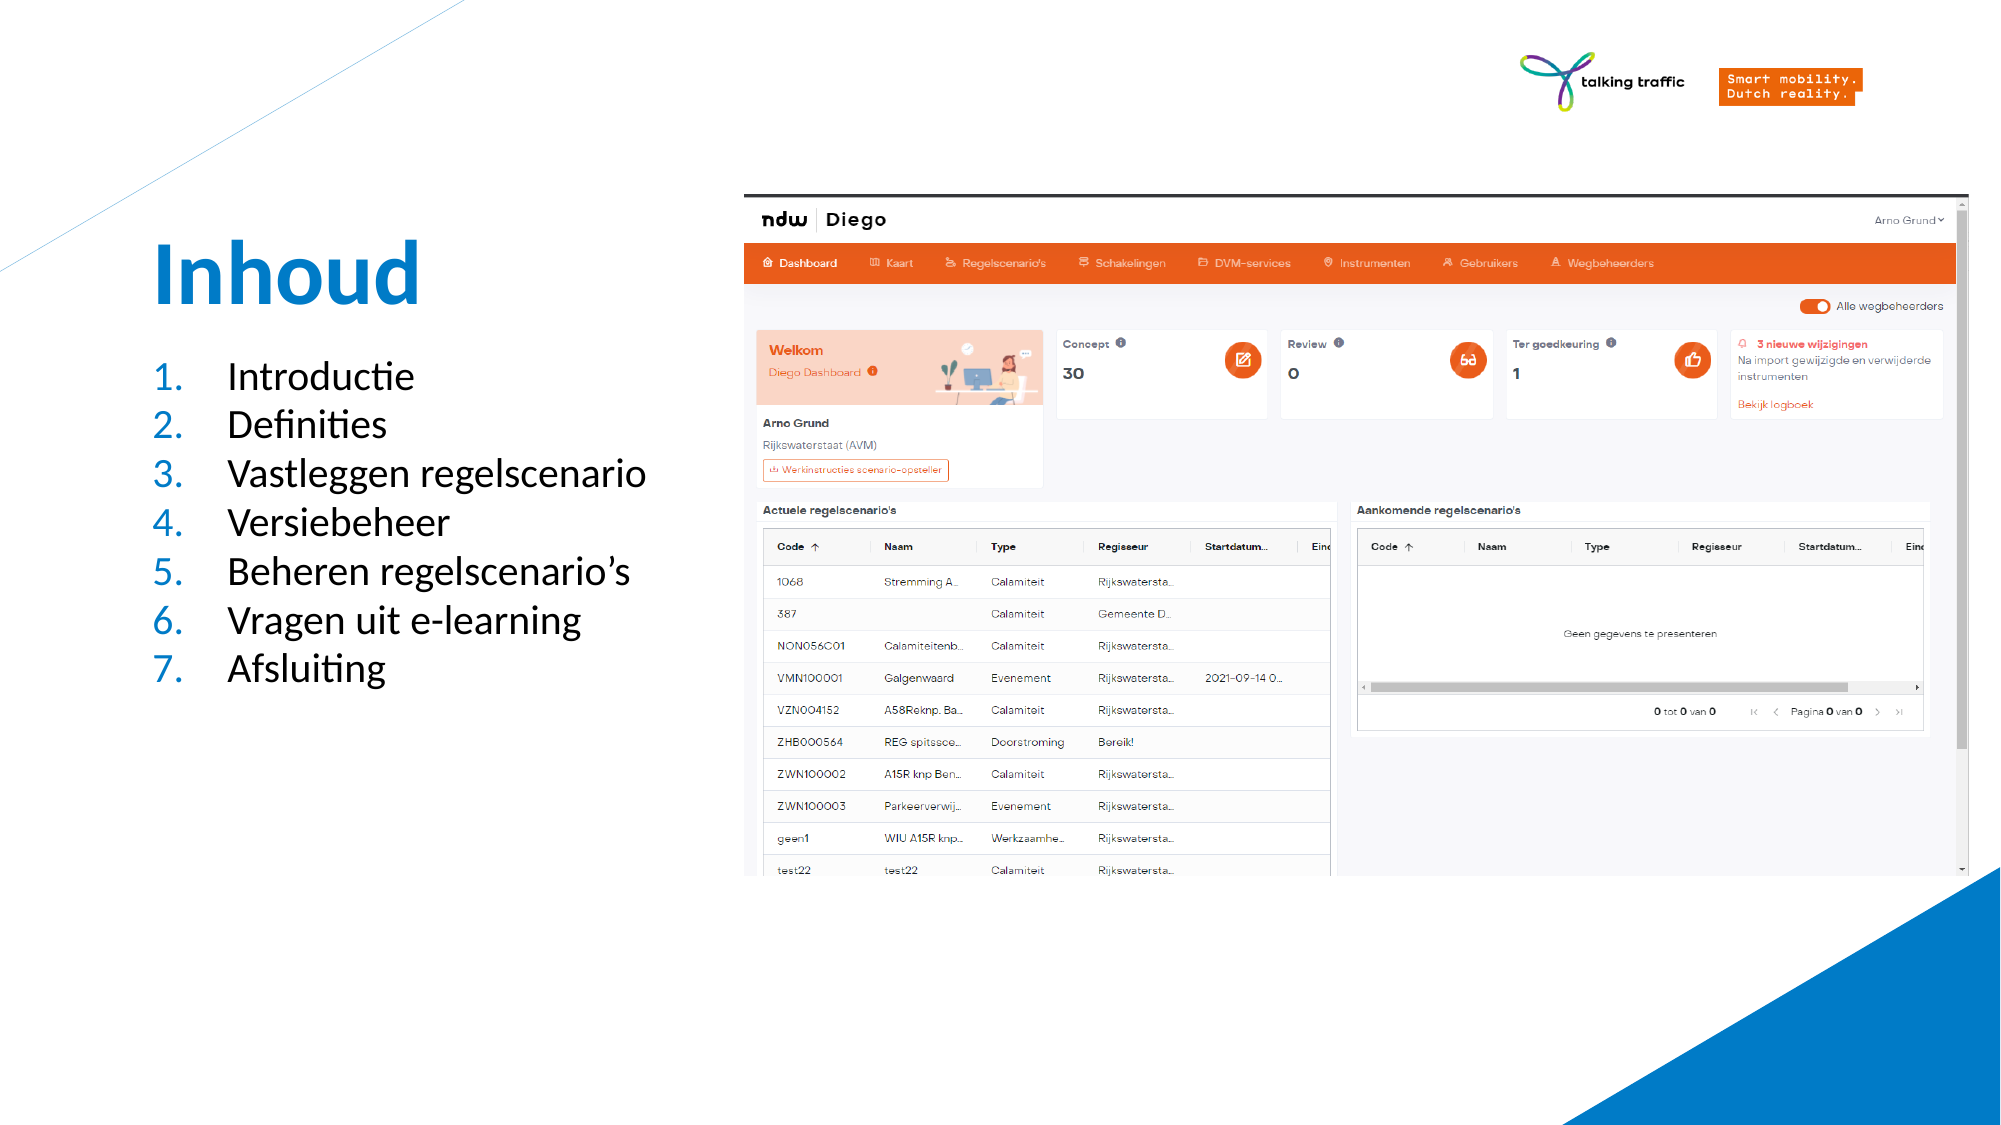

Inhoud
# Introductie
Definities
Vastleggen regelscenario
Versiebeheer
Beheren regelscenario’s
Vragen uit e-learning
Afsluiting
2